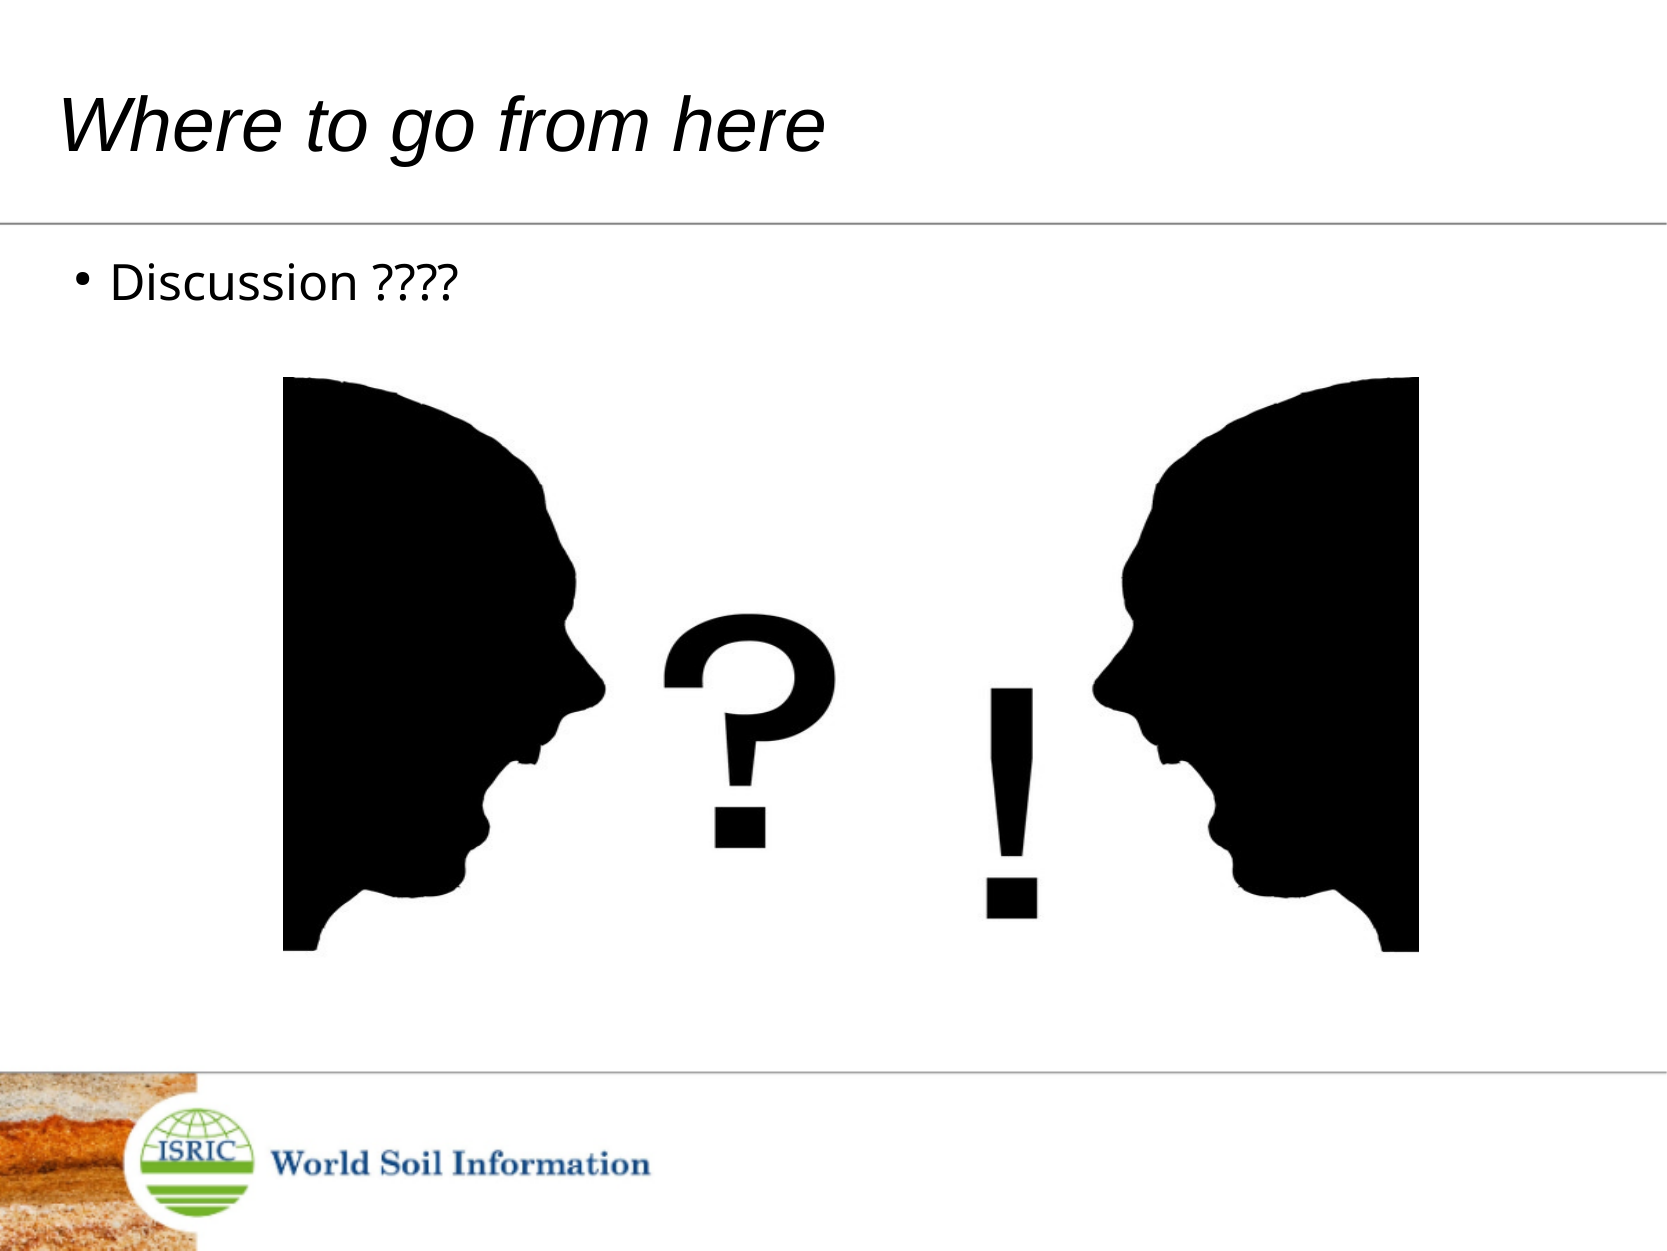

Where to go from here
Discussion ????
#